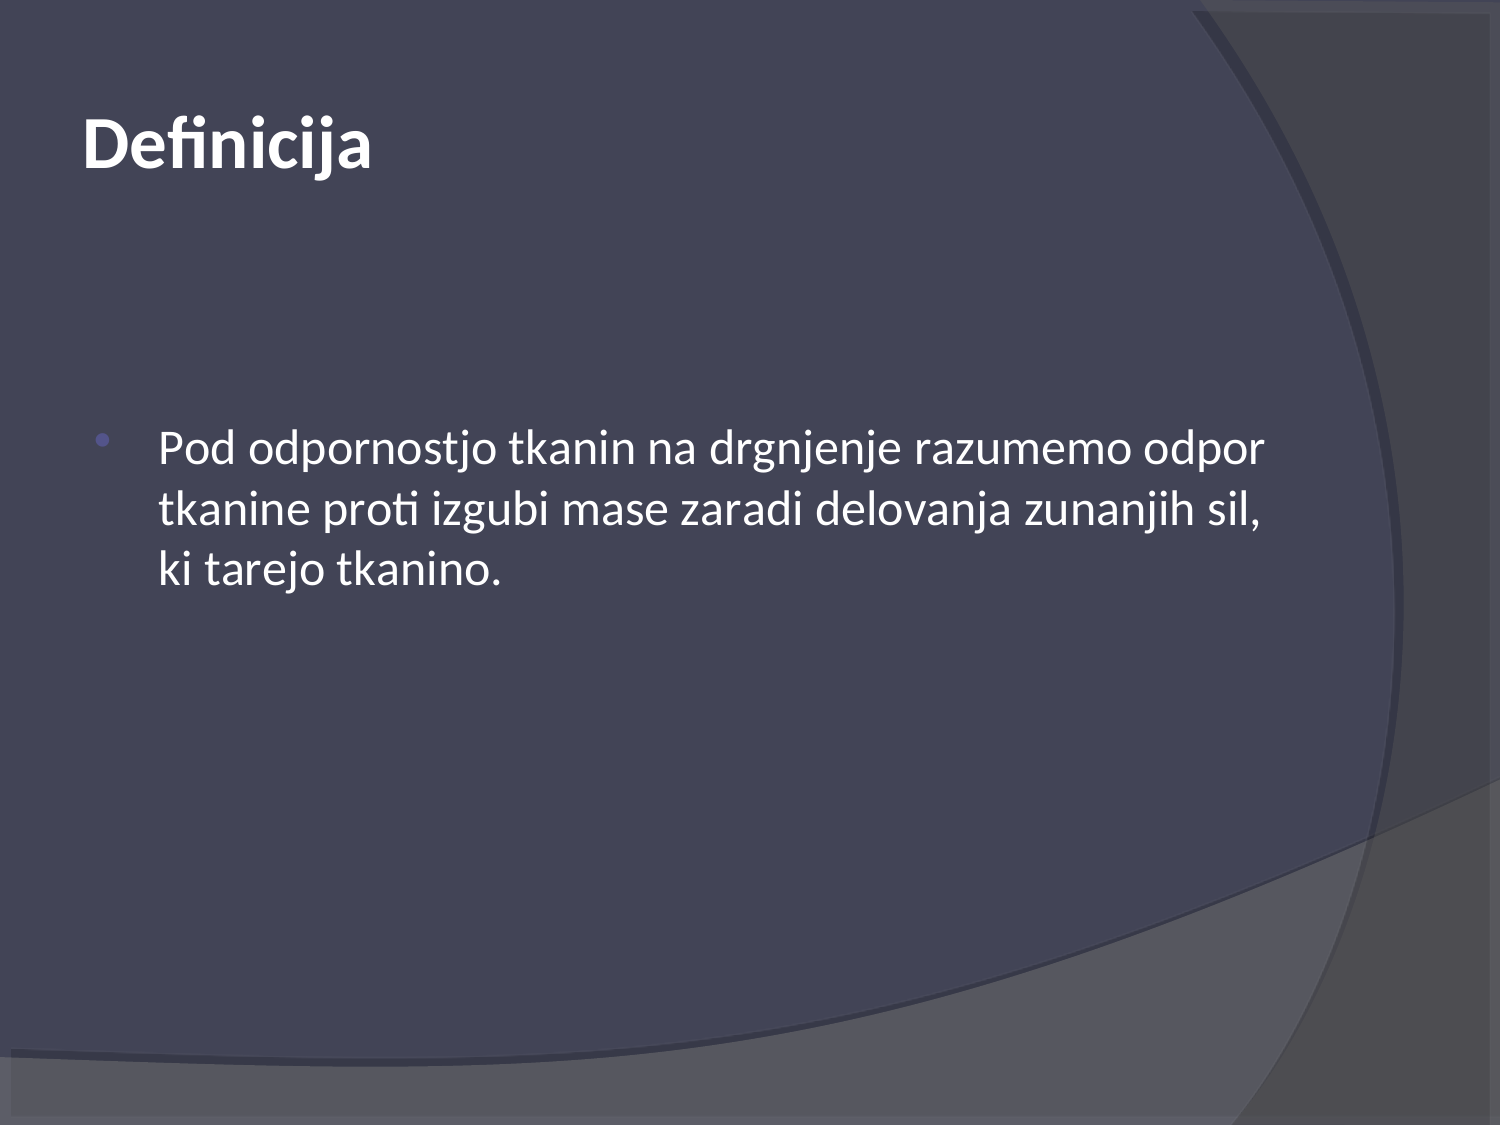

# Definicija
Pod odpornostjo tkanin na drgnjenje razumemo odpor tkanine proti izgubi mase zaradi delovanja zunanjih sil, ki tarejo tkanino.